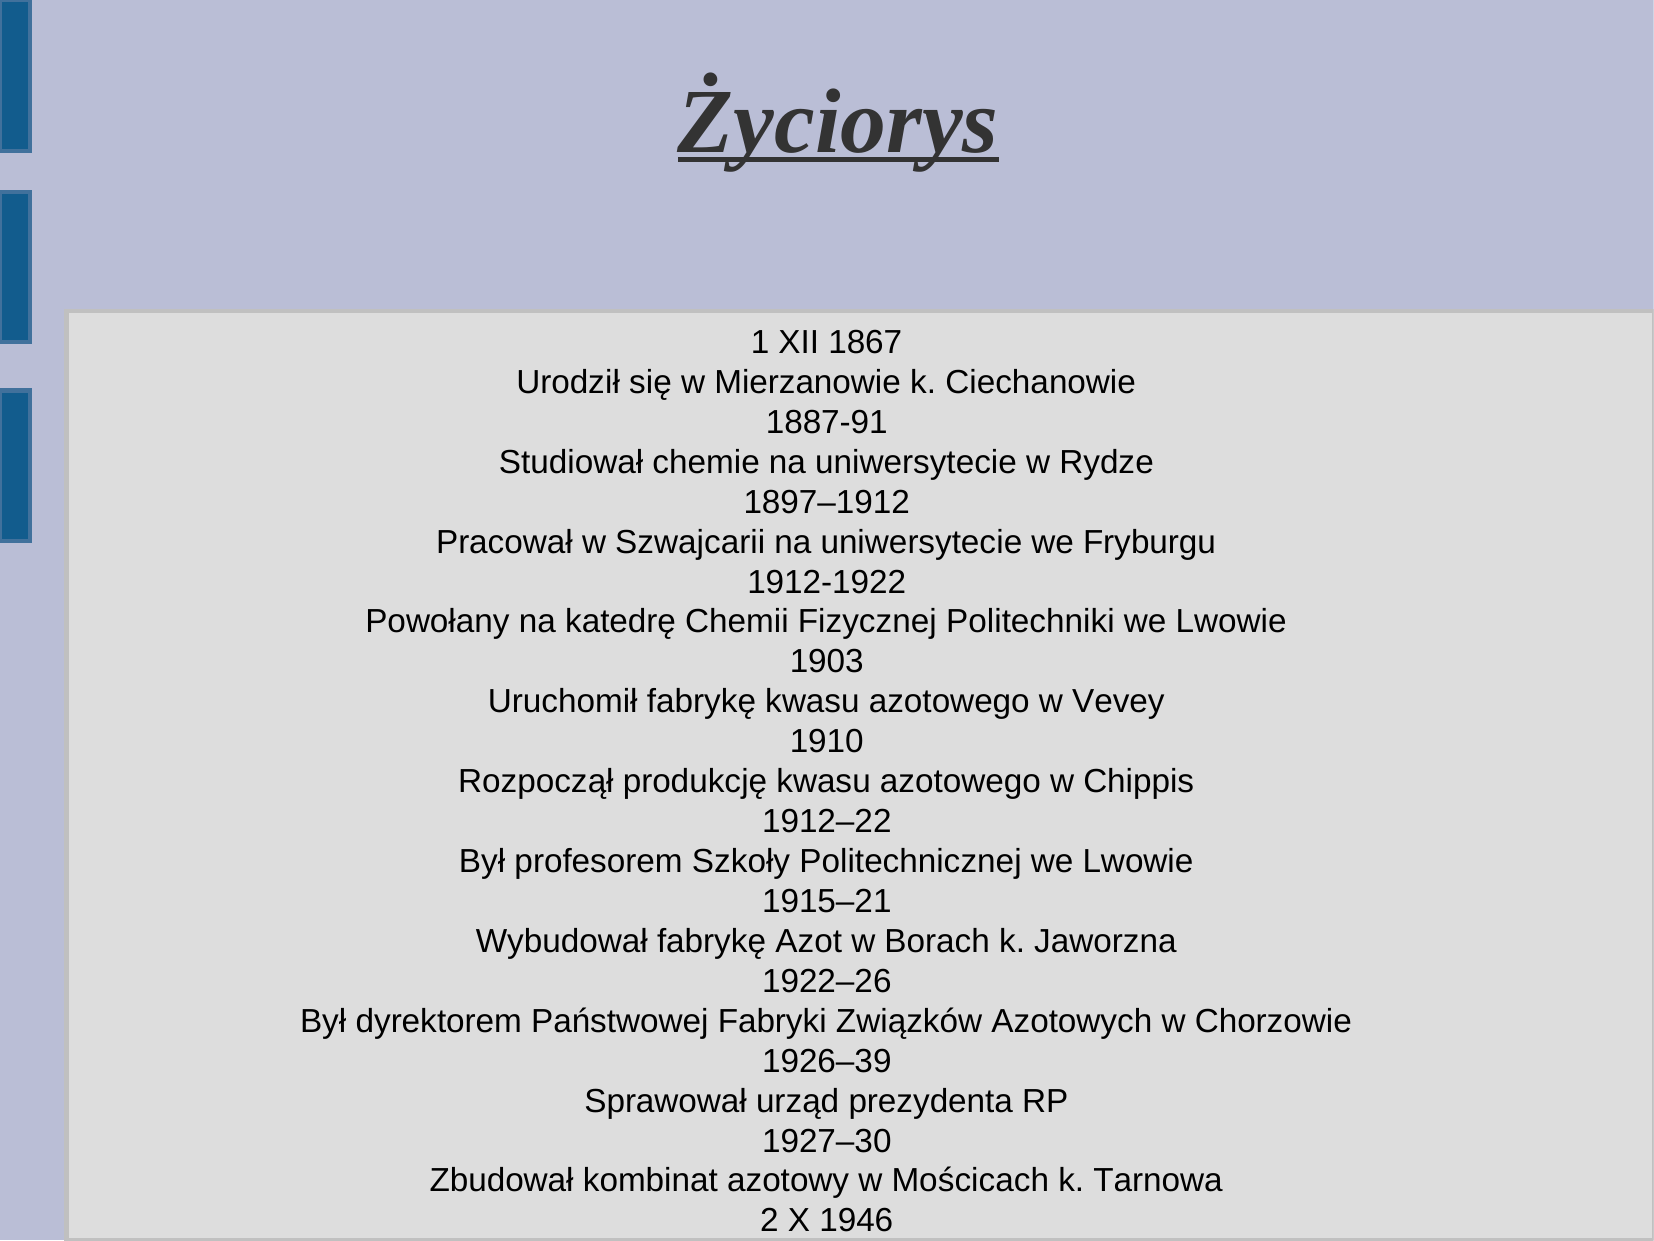

# Życiorys
1 XII 1867
Urodził się w Mierzanowie k. Ciechanowie
1887-91
Studiował chemie na uniwersytecie w Rydze
1897–1912
Pracował w Szwajcarii na uniwersytecie we Fryburgu
1912-1922
Powołany na katedrę Chemii Fizycznej Politechniki we Lwowie
1903
Uruchomił fabrykę kwasu azotowego w Vevey
1910
Rozpoczął produkcję kwasu azotowego w Chippis
1912–22
Był profesorem Szkoły Politechnicznej we Lwowie
1915–21
Wybudował fabrykę Azot w Borach k. Jaworzna
1922–26
Był dyrektorem Państwowej Fabryki Związków Azotowych w Chorzowie
1926–39
Sprawował urząd prezydenta RP
1927–30
Zbudował kombinat azotowy w Mościcach k. Tarnowa
2 X 1946
Zmarł w Versoix koło Genewy